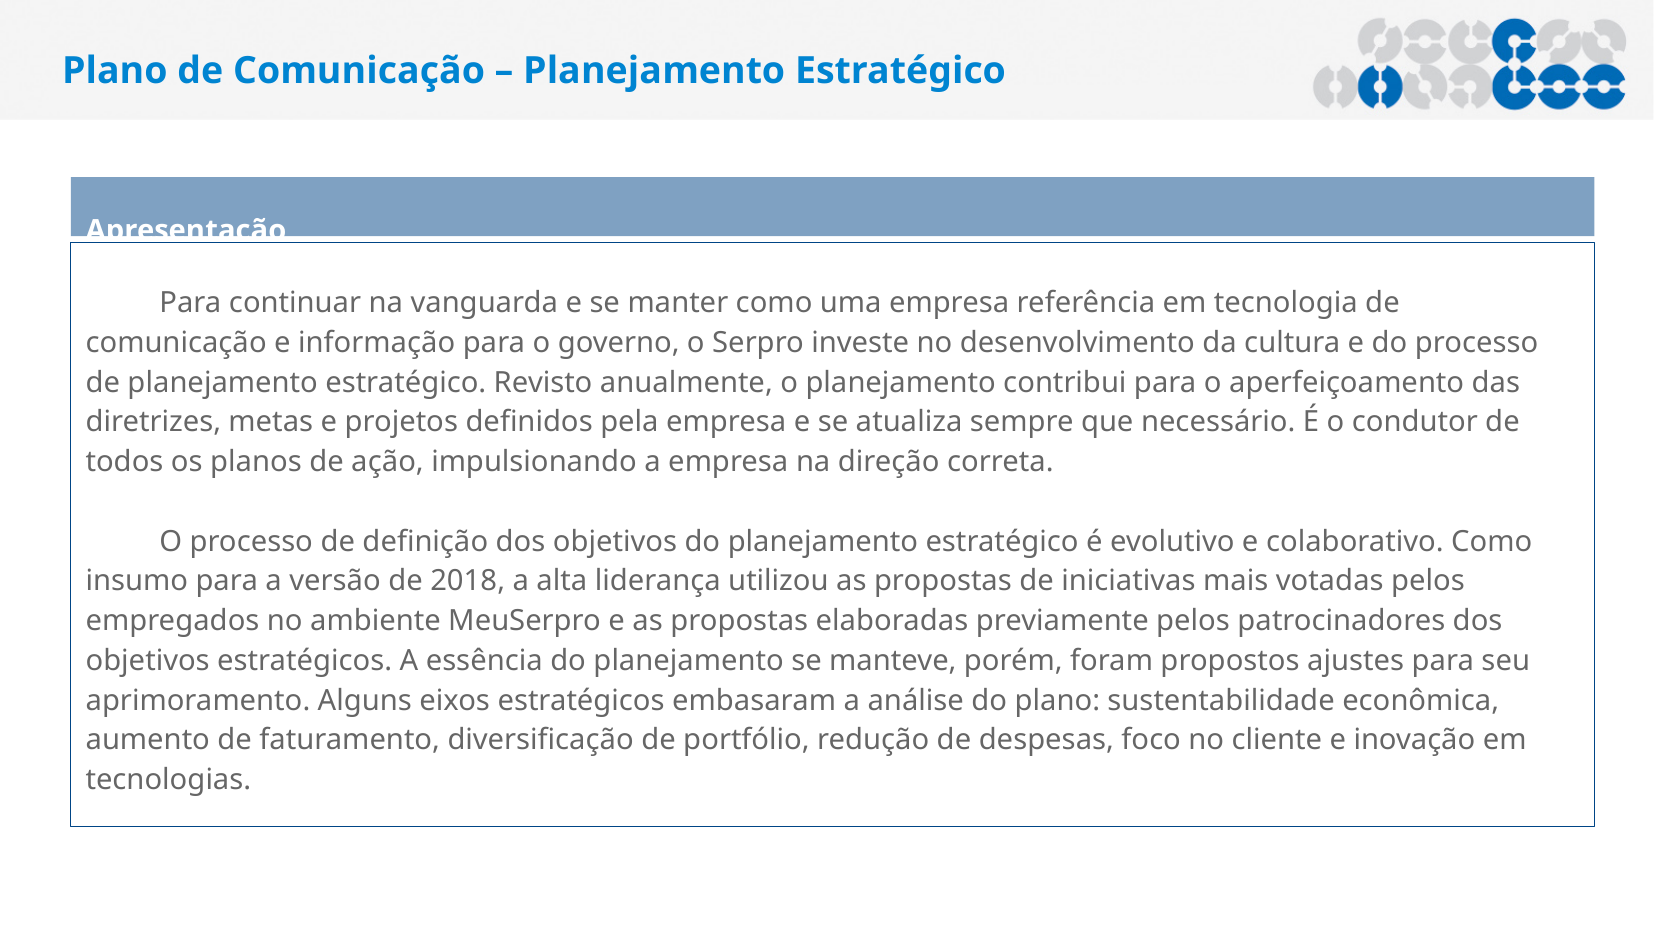

Plano de Comunicação – Planejamento Estratégico
Apresentação
	Para continuar na vanguarda e se manter como uma empresa referência em tecnologia de comunicação e informação para o governo, o Serpro investe no desenvolvimento da cultura e do processo de planejamento estratégico. Revisto anualmente, o planejamento contribui para o aperfeiçoamento das diretrizes, metas e projetos definidos pela empresa e se atualiza sempre que necessário. É o condutor de todos os planos de ação, impulsionando a empresa na direção correta.
	O processo de definição dos objetivos do planejamento estratégico é evolutivo e colaborativo. Como insumo para a versão de 2018, a alta liderança utilizou as propostas de iniciativas mais votadas pelos empregados no ambiente MeuSerpro e as propostas elaboradas previamente pelos patrocinadores dos objetivos estratégicos. A essência do planejamento se manteve, porém, foram propostos ajustes para seu aprimoramento. Alguns eixos estratégicos embasaram a análise do plano: sustentabilidade econômica, aumento de faturamento, diversificação de portfólio, redução de despesas, foco no cliente e inovação em tecnologias.